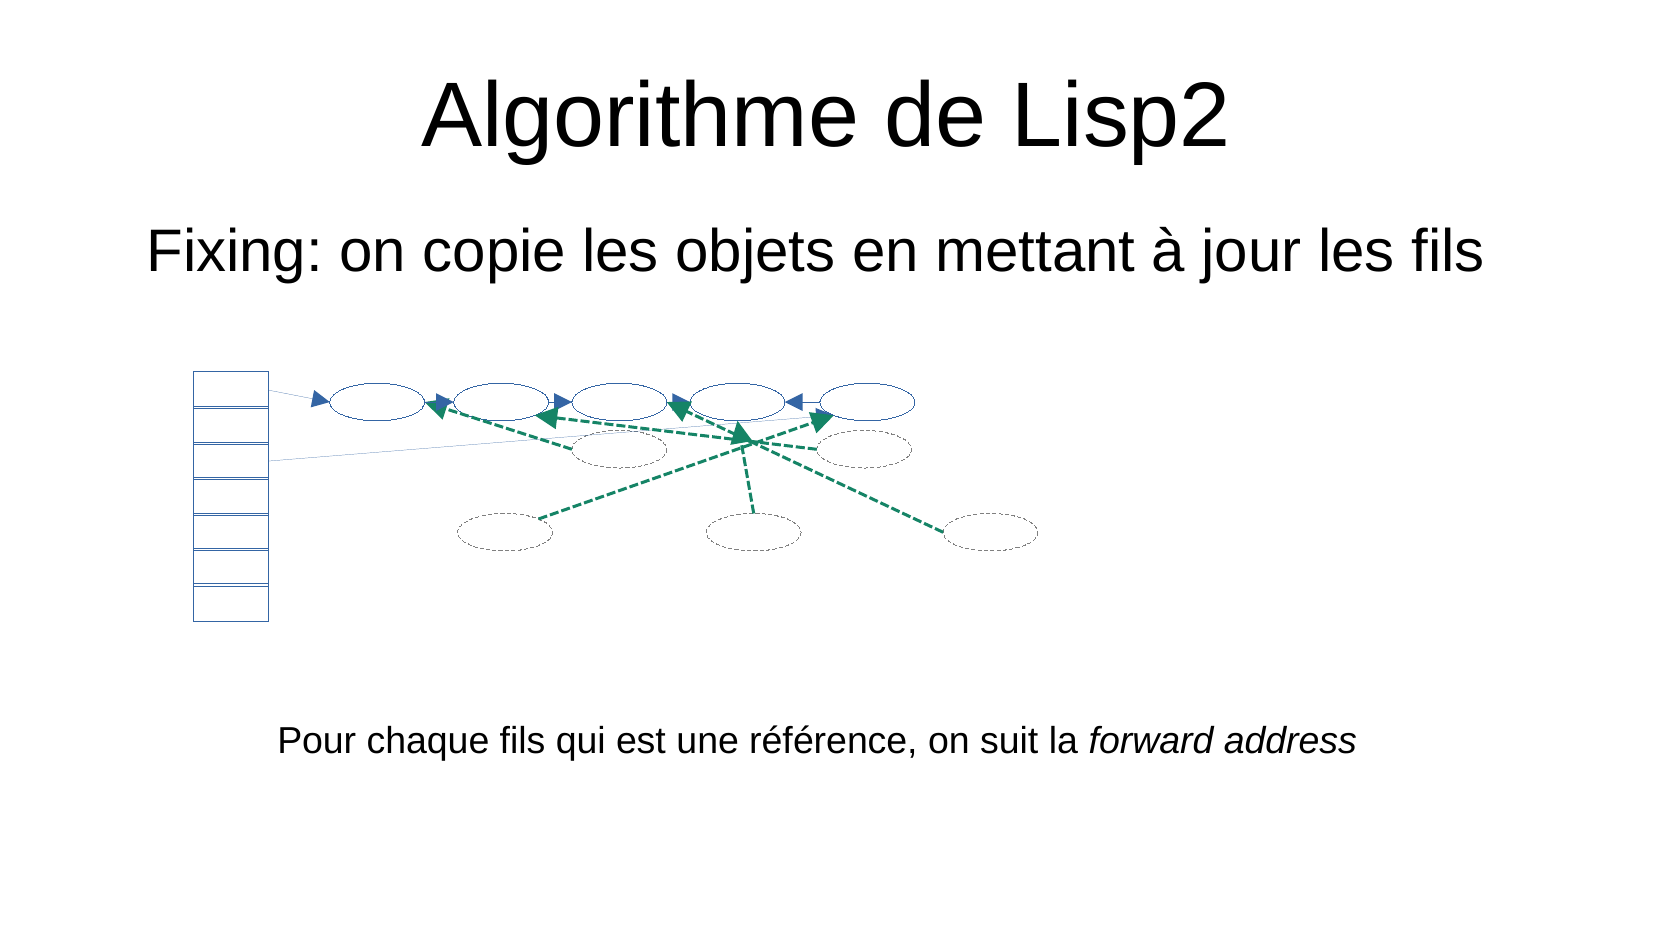

# Algorithme de Lisp2
Fixing: on copie les objets en mettant à jour les fils
Pour chaque fils qui est une référence, on suit la forward address